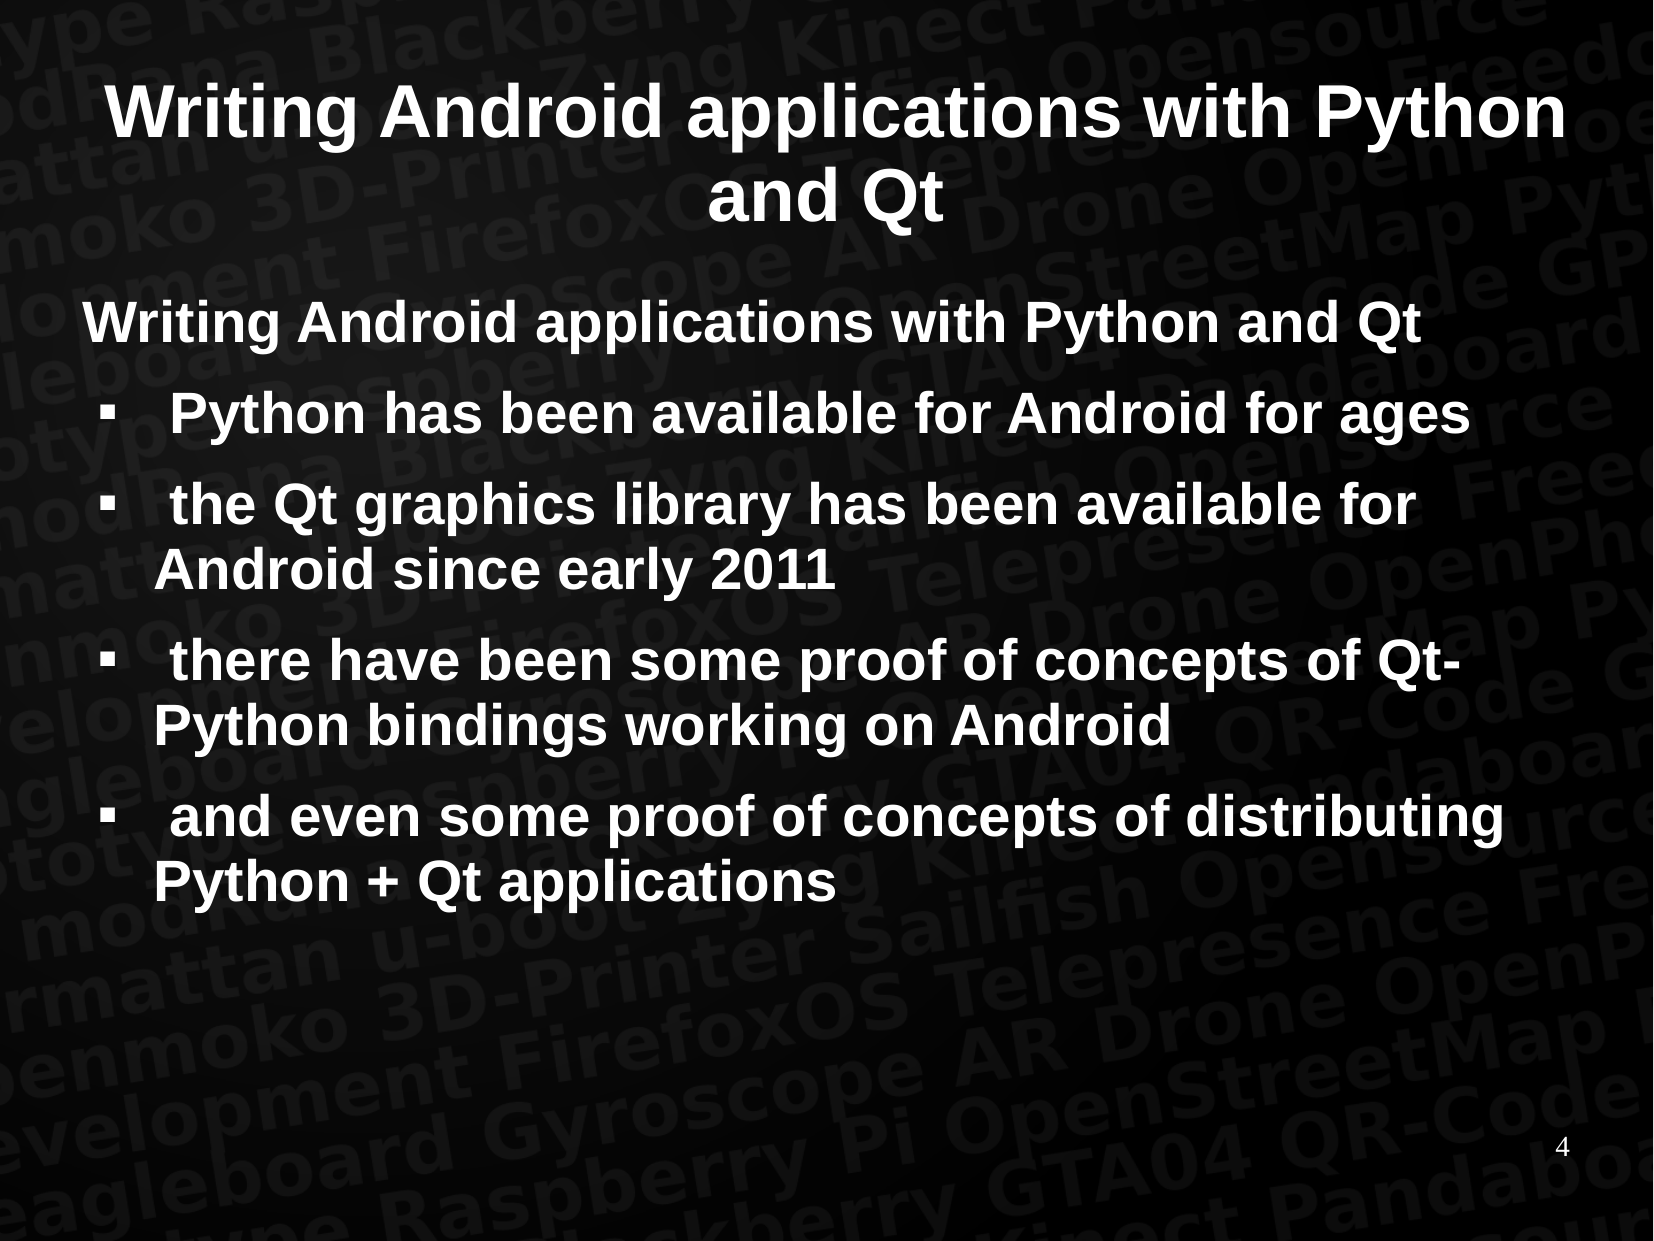

# Writing Android applications with Python and Qt
Writing Android applications with Python and Qt
 Python has been available for Android for ages
 the Qt graphics library has been available for Android since early 2011
 there have been some proof of concepts of Qt-Python bindings working on Android
 and even some proof of concepts of distributing Python + Qt applications
4